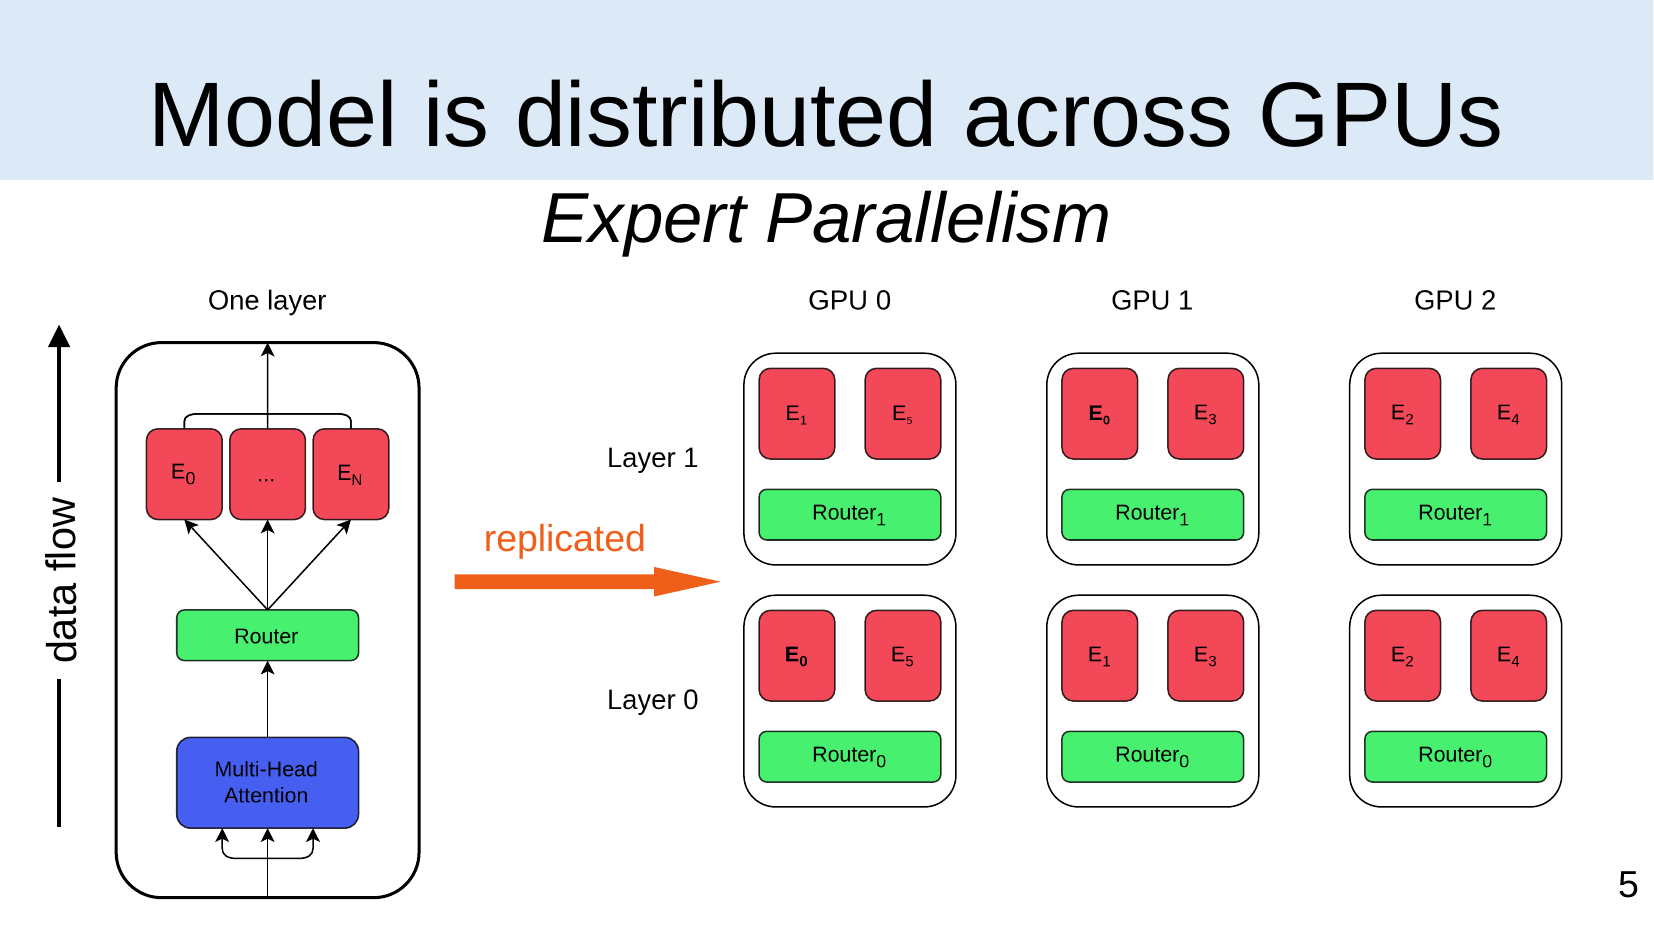

# Model is distributed across GPUs
Expert Parallelism
replicated
data flow